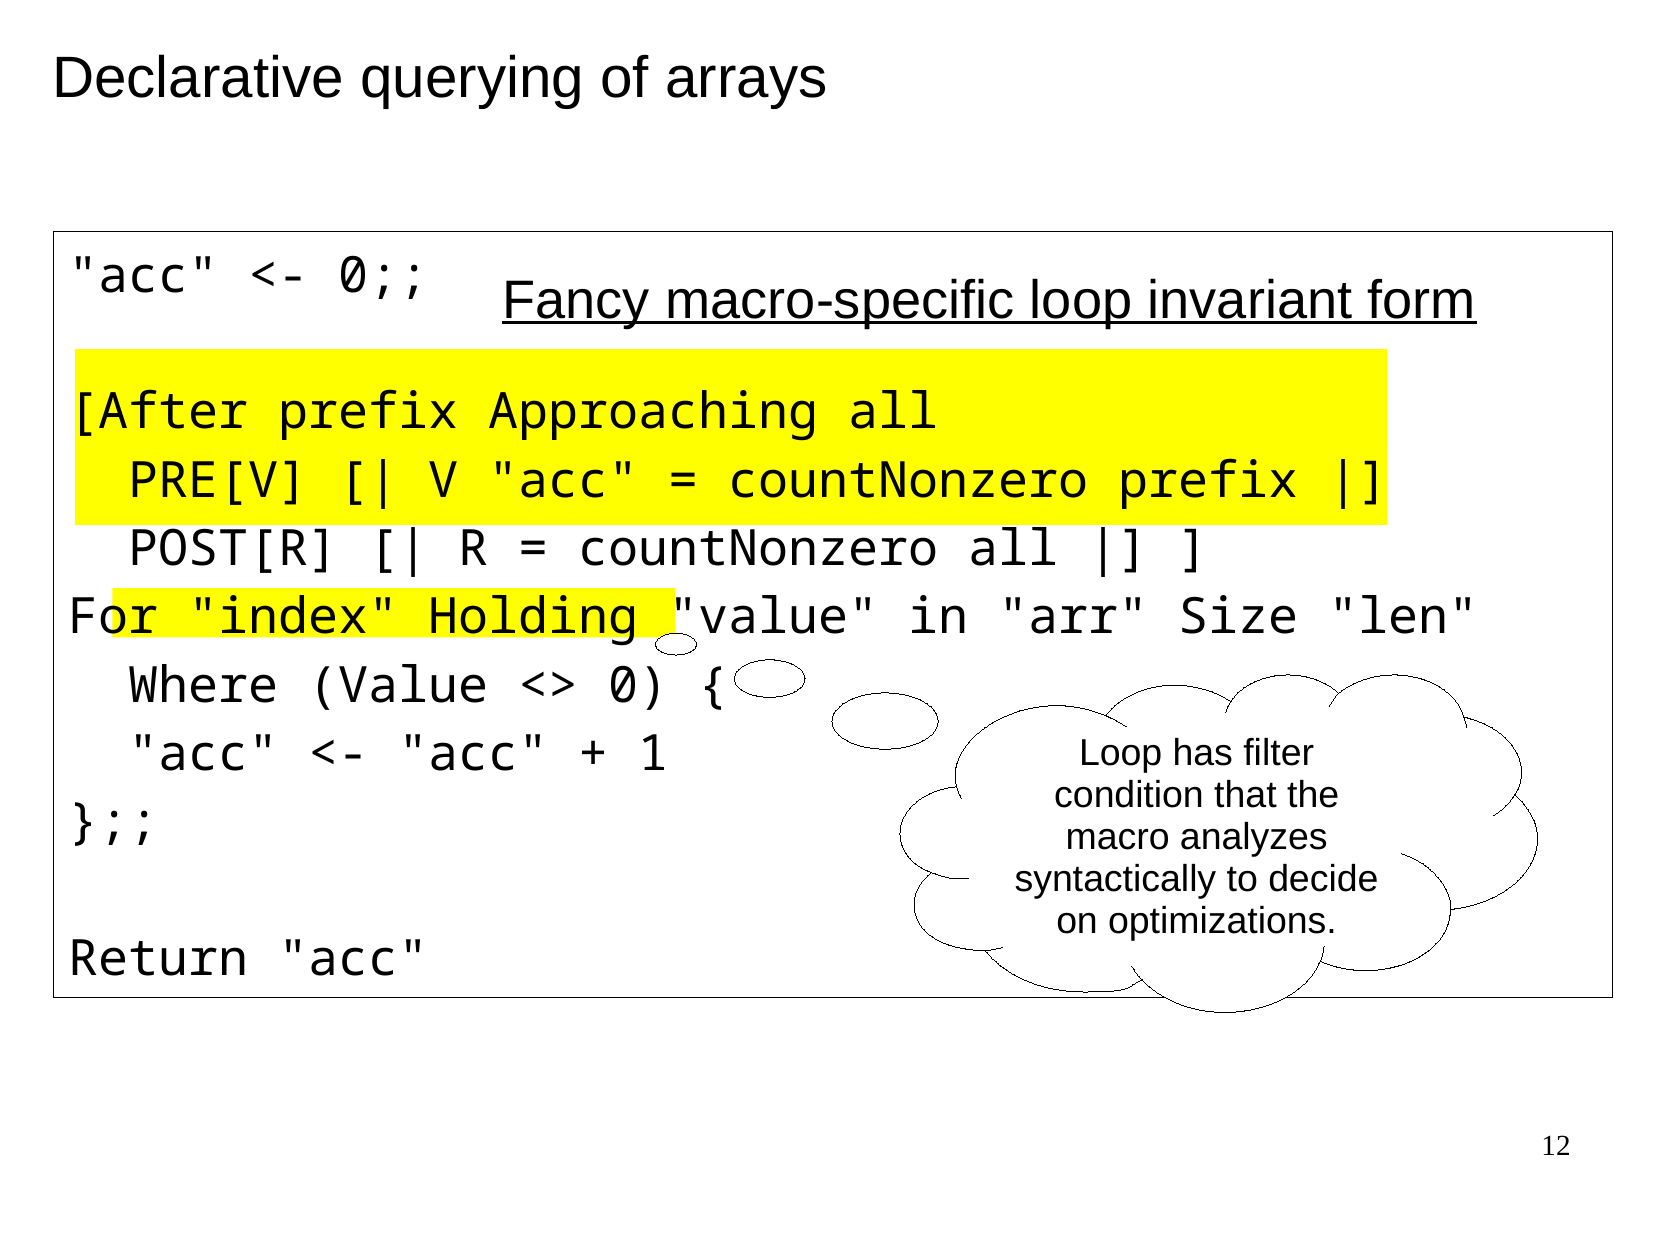

Declarative querying of arrays
"acc" <- 0;;
[After prefix Approaching all
 PRE[V] [| V "acc" = countNonzero prefix |]
 POST[R] [| R = countNonzero all |] ]
For "index" Holding "value" in "arr" Size "len"
 Where (Value <> 0) {
 "acc" <- "acc" + 1
};;
Return "acc"
Fancy macro-specific loop invariant form
Loop has filter condition that the macro analyzes syntactically to decide on optimizations.
12